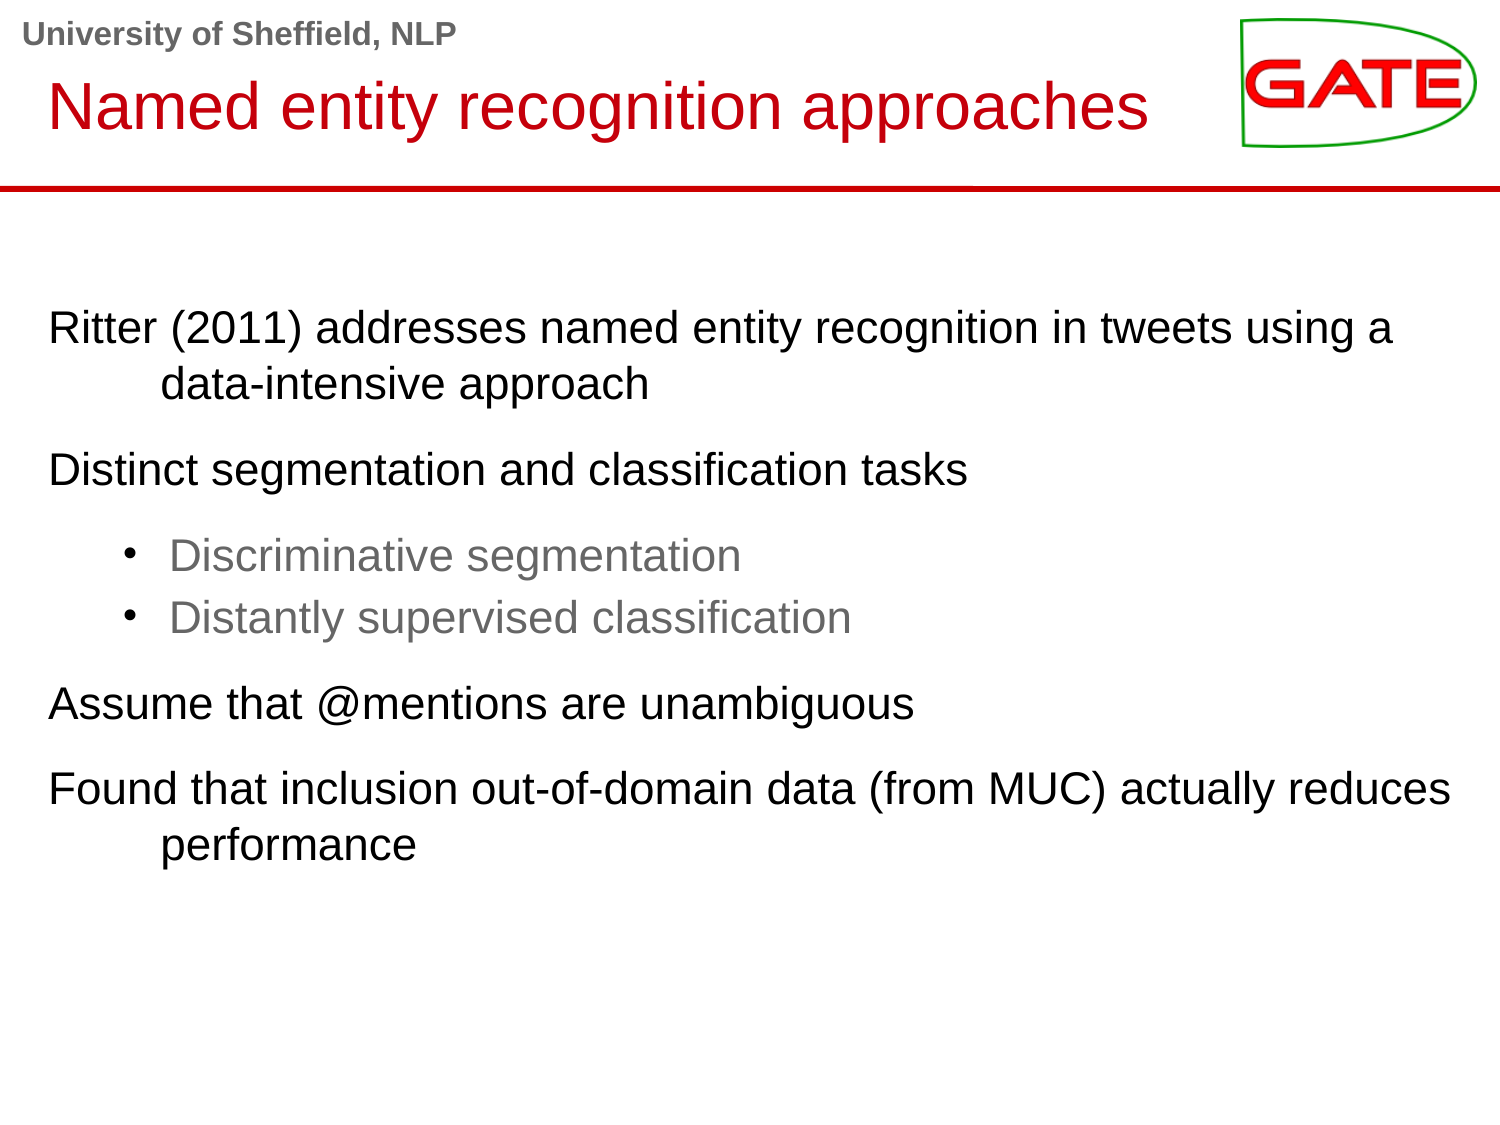

Named entity recognition approaches
Ritter (2011) addresses named entity recognition in tweets using a data-intensive approach
Distinct segmentation and classification tasks
Discriminative segmentation
Distantly supervised classification
Assume that @mentions are unambiguous
Found that inclusion out-of-domain data (from MUC) actually reduces performance